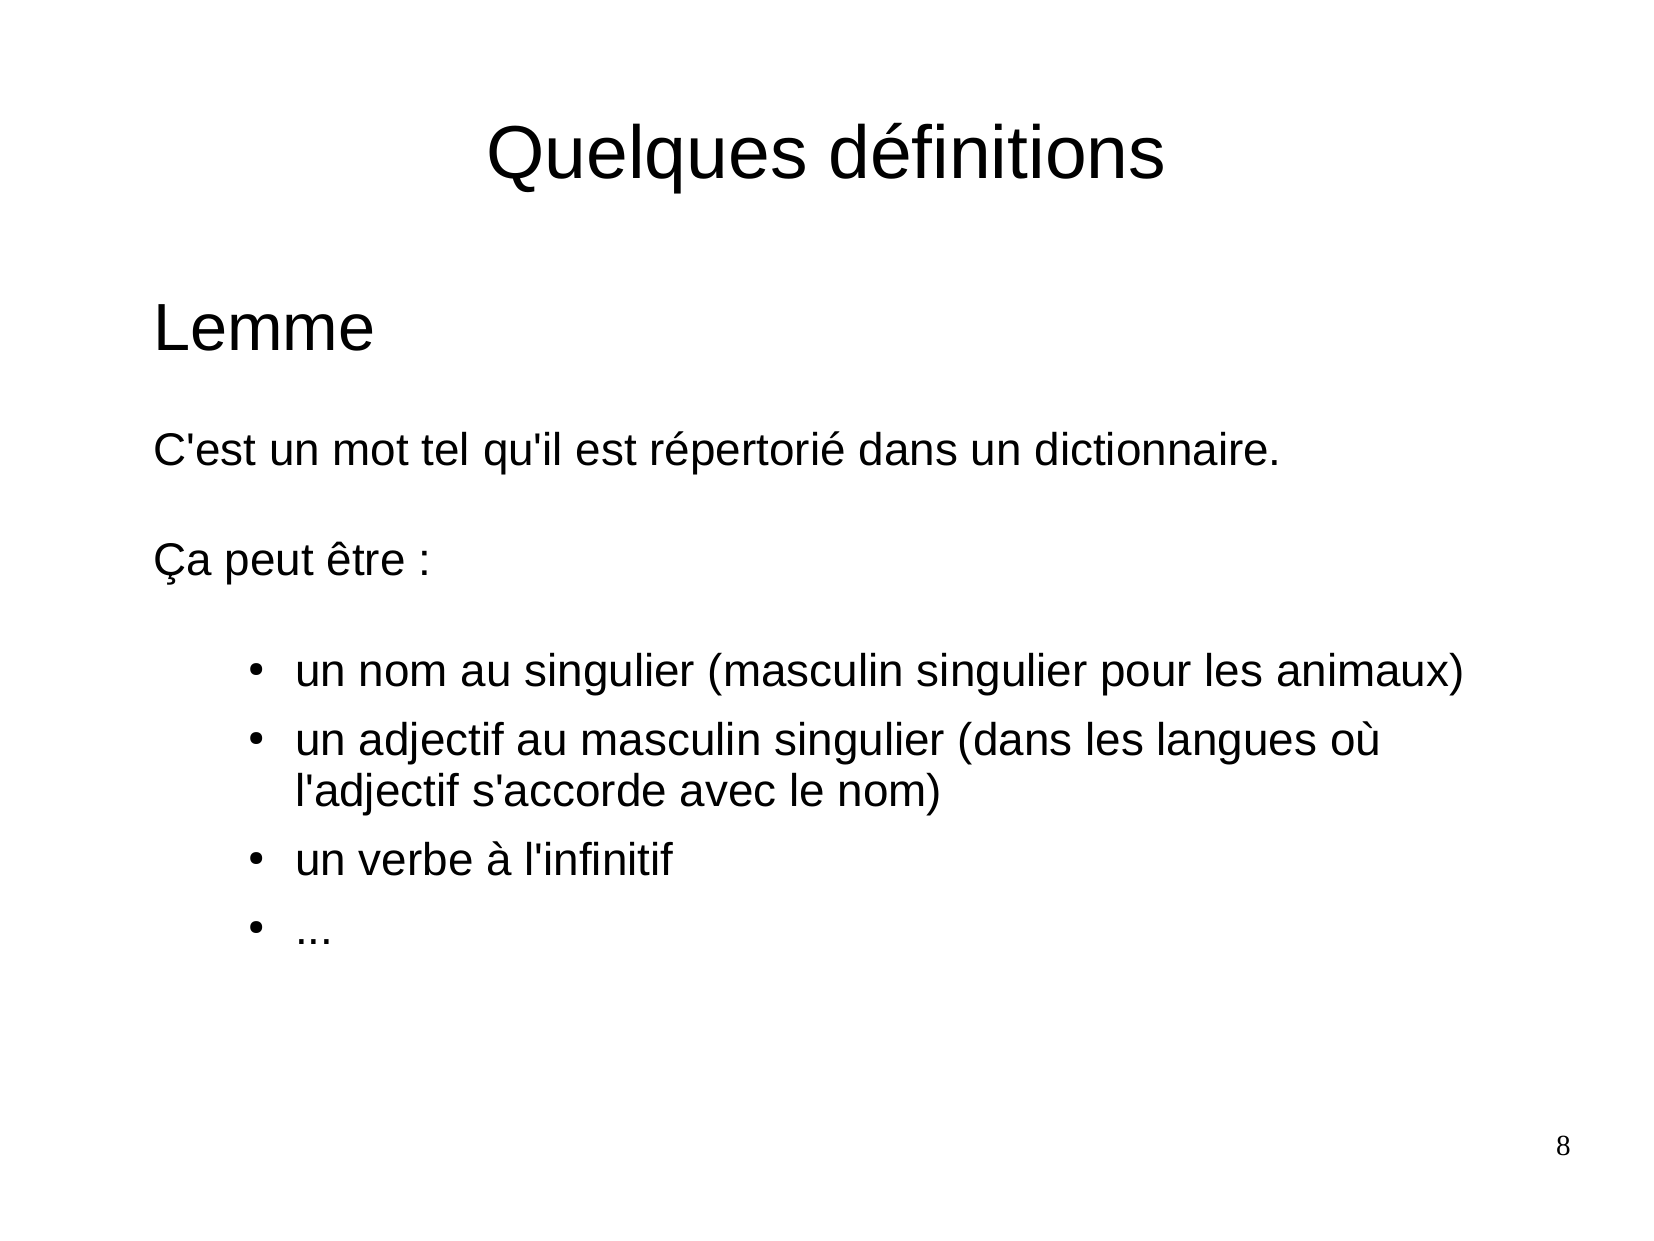

# Quelques définitions
Lemme
C'est un mot tel qu'il est répertorié dans un dictionnaire.
Ça peut être :
un nom au singulier (masculin singulier pour les animaux)
un adjectif au masculin singulier (dans les langues où l'adjectif s'accorde avec le nom)
un verbe à l'infinitif
...
8